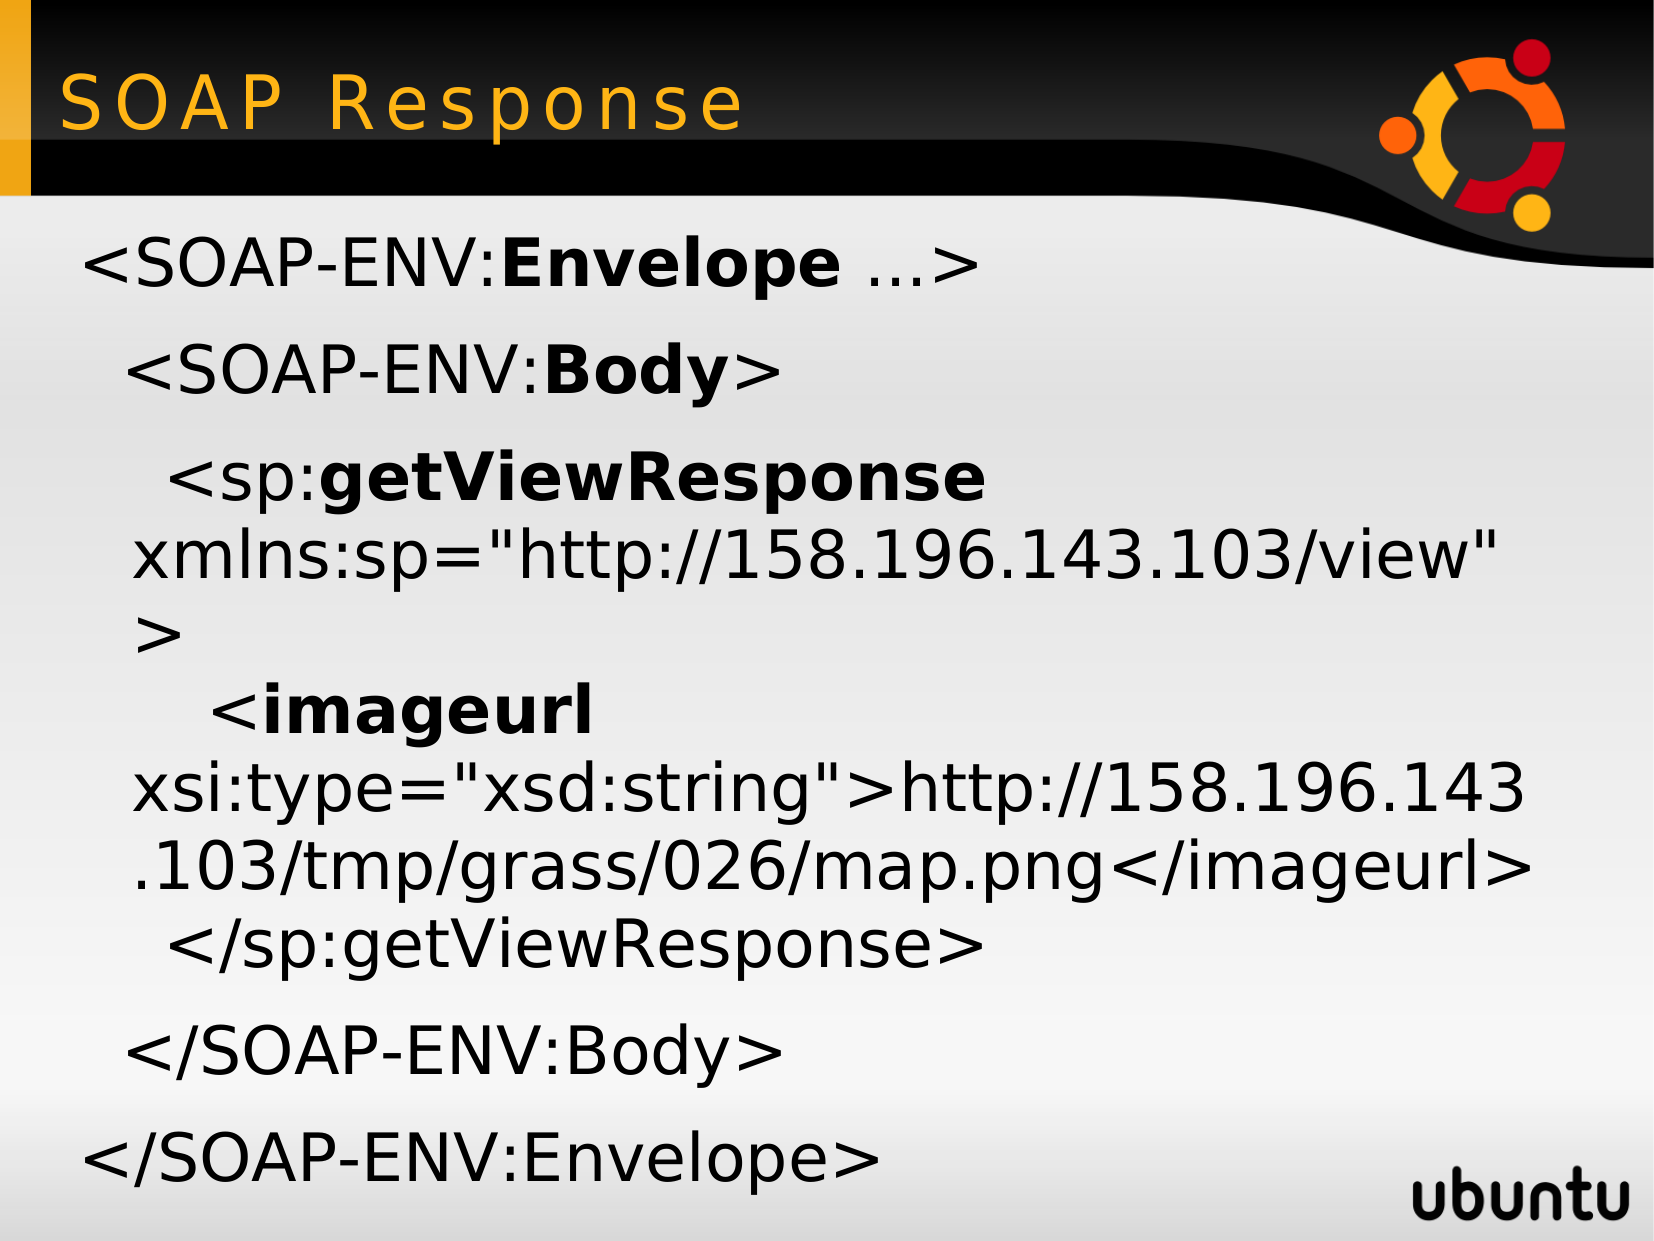

# SOAP Response
<SOAP-ENV:Envelope ...>
 <SOAP-ENV:Body>
 <sp:getViewResponse xmlns:sp="http://158.196.143.103/view">
 <imageurl xsi:type="xsd:string">http://158.196.143.103/tmp/grass/026/map.png</imageurl>
 </sp:getViewResponse>
 </SOAP-ENV:Body>
</SOAP-ENV:Envelope>